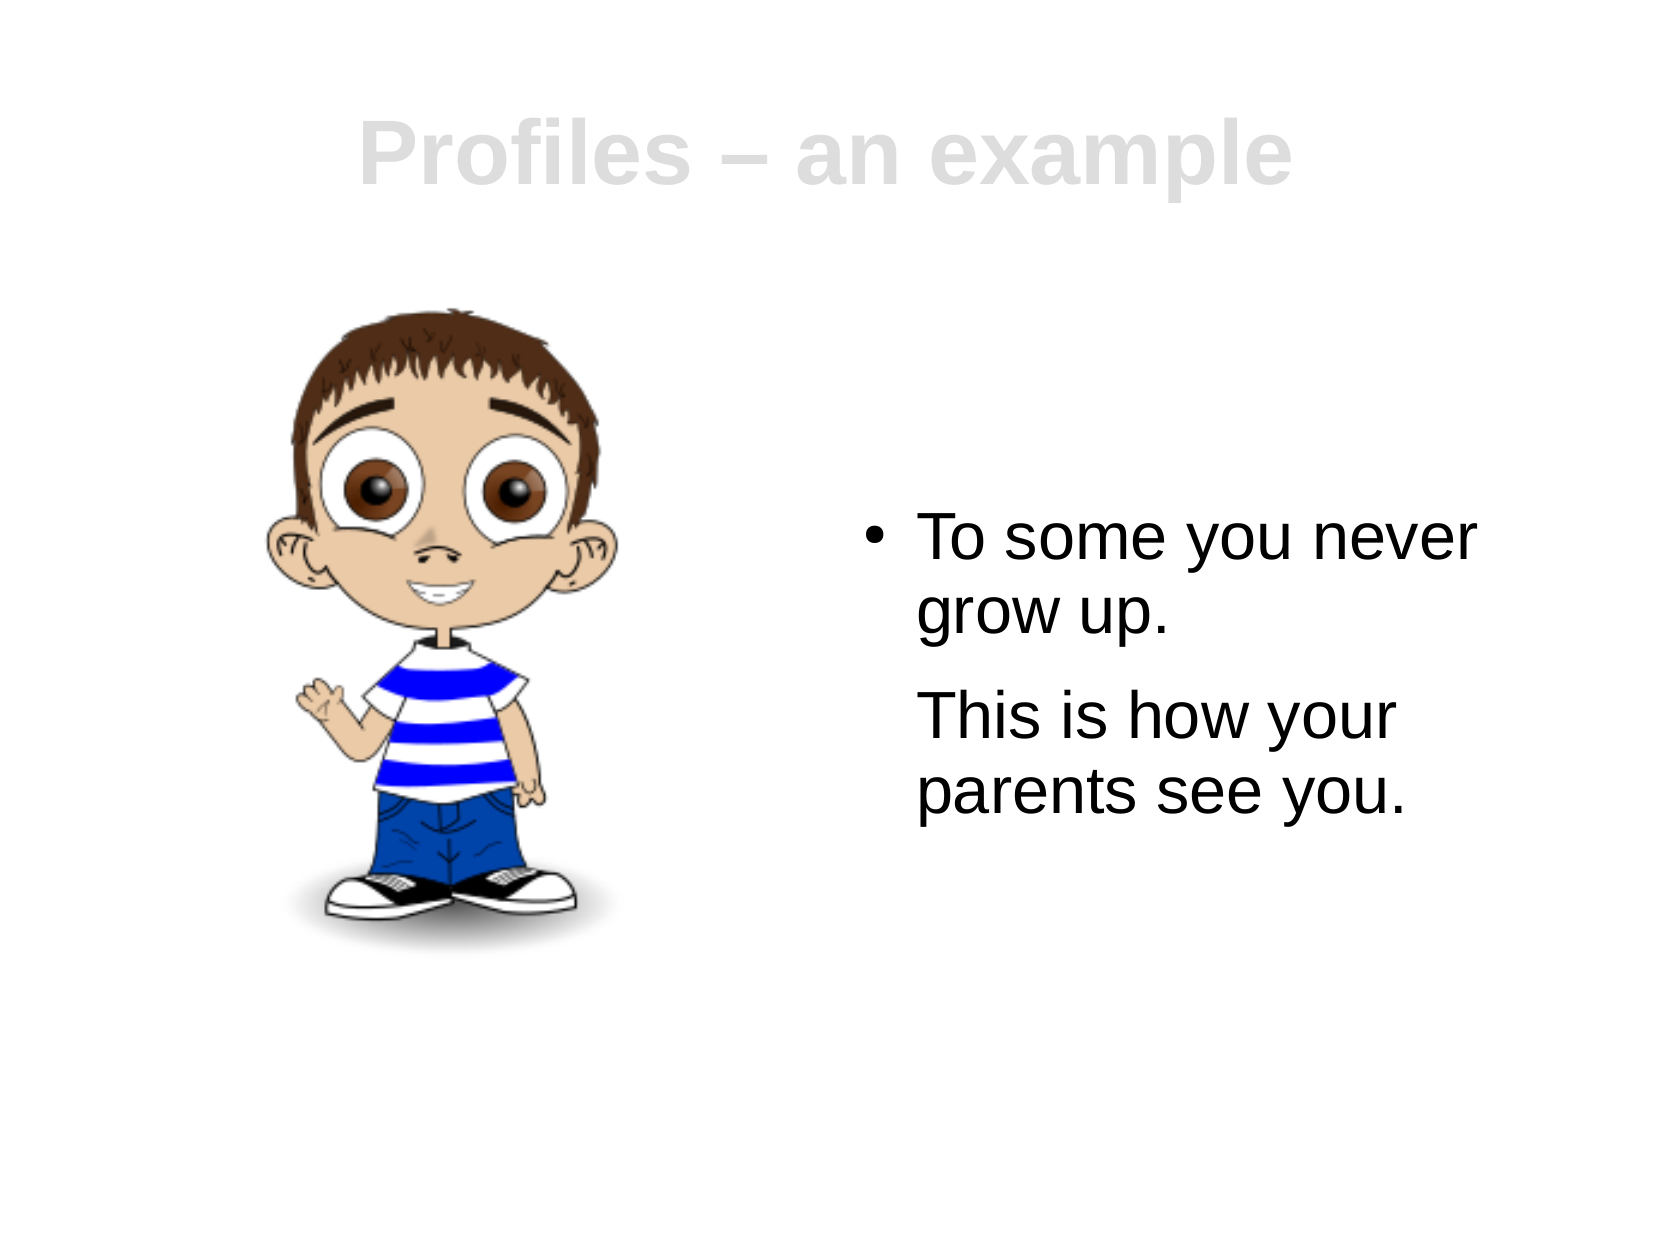

# Profiles – an example
To some you never grow up.
This is how your parents see you.